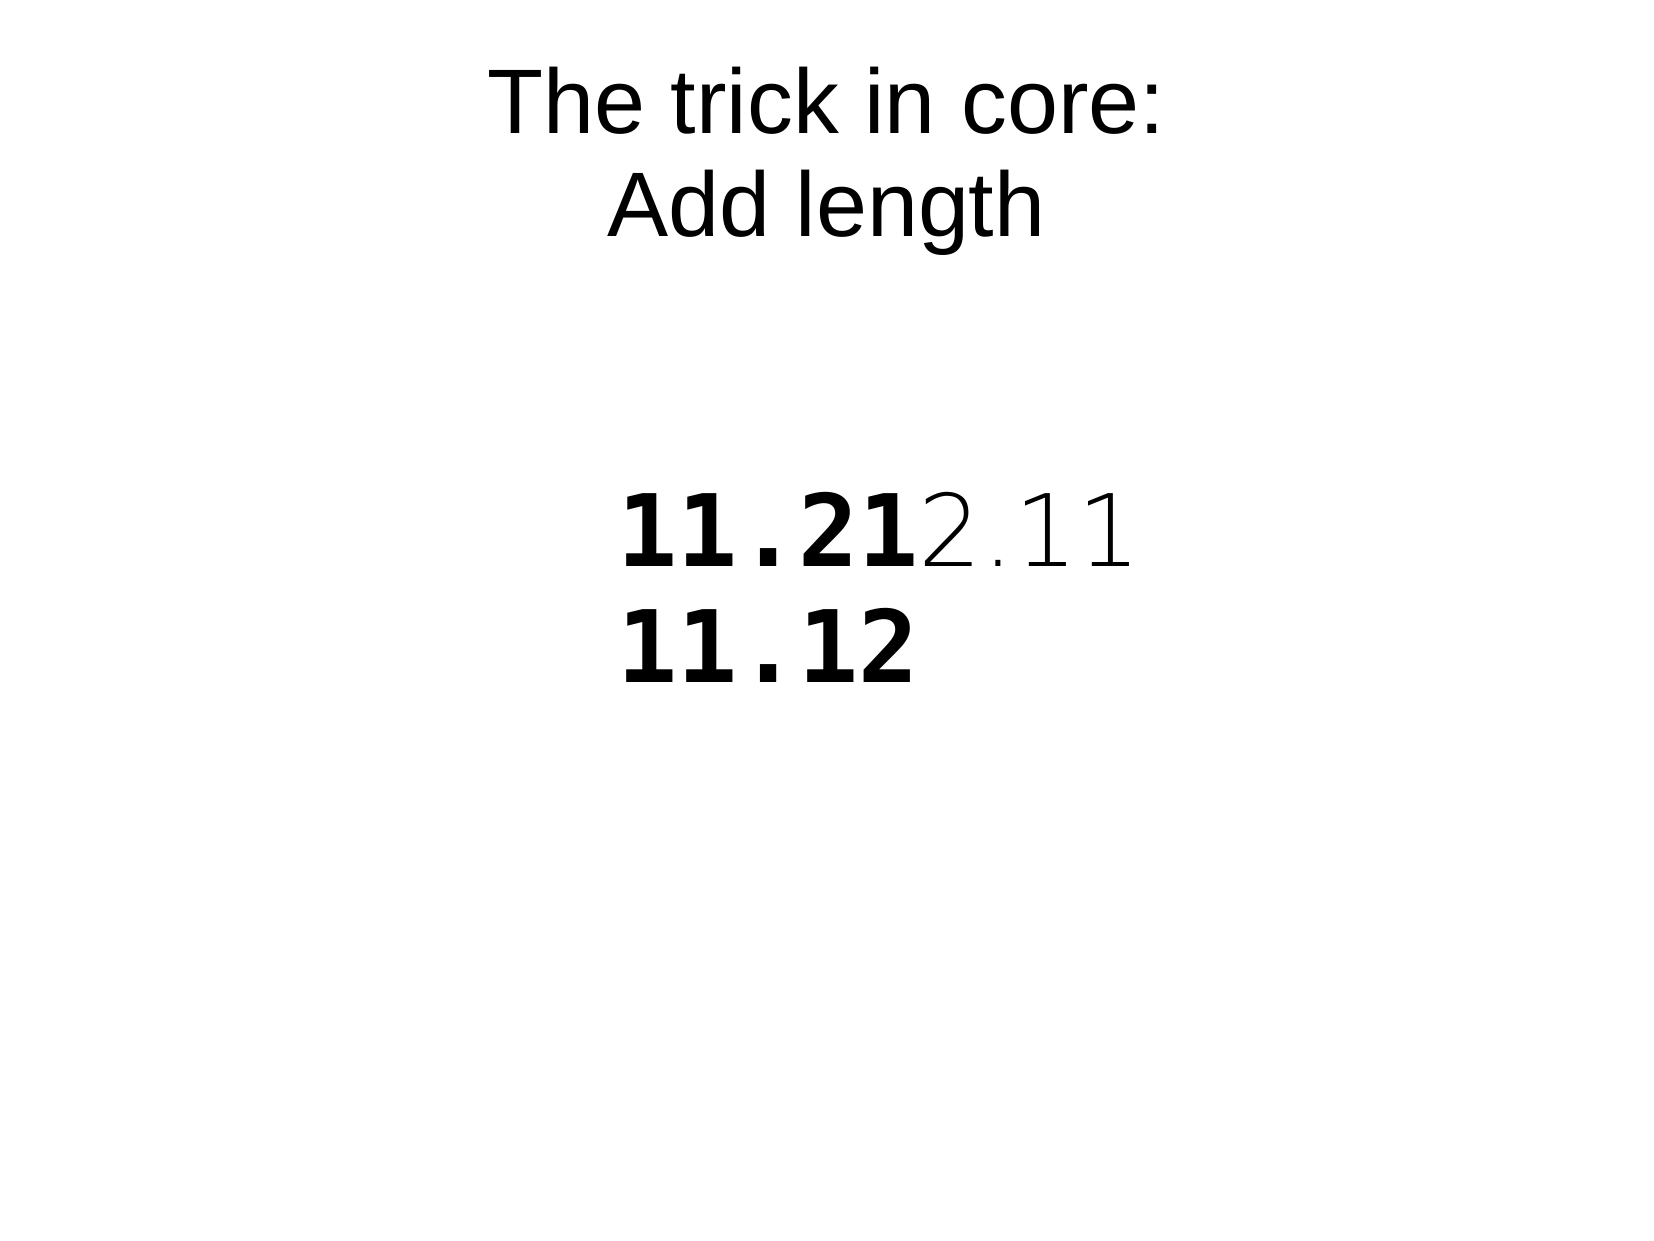

# The trick in core: Add length
11.212.11
11.12